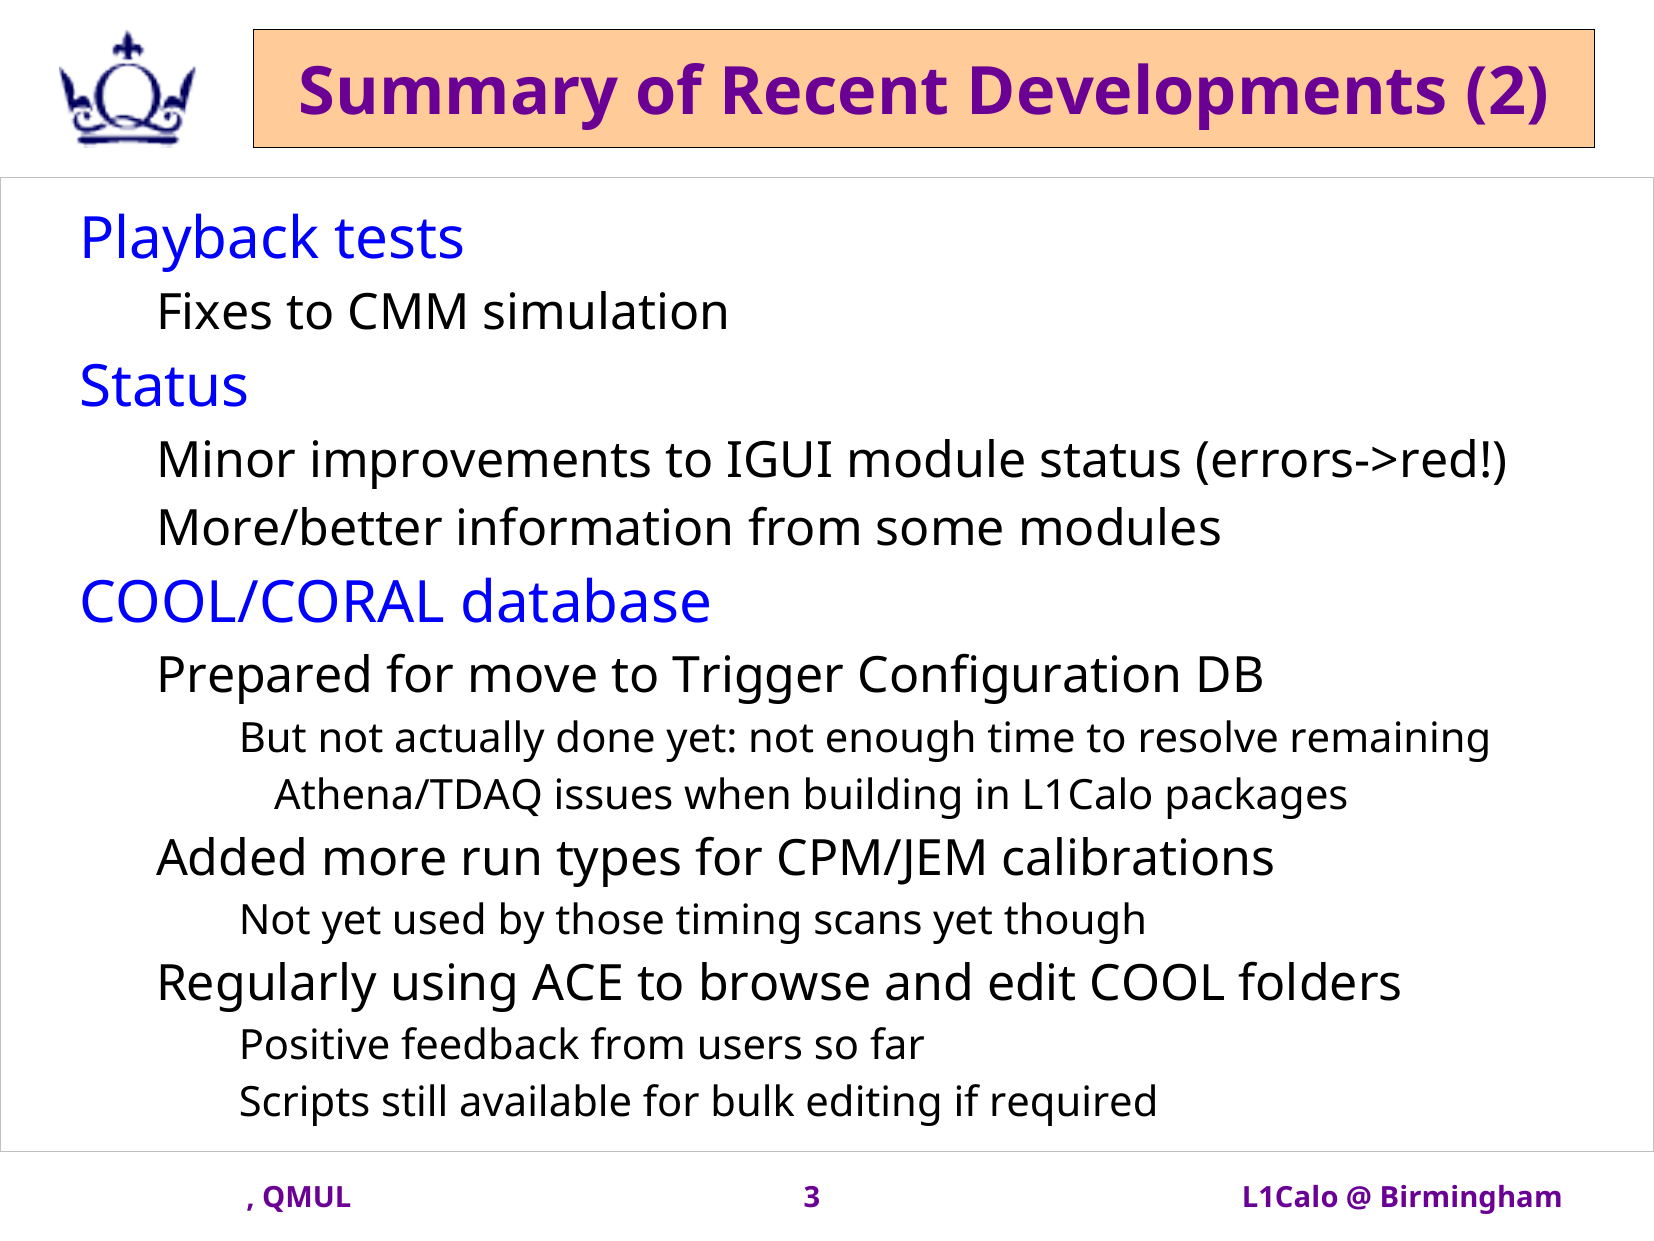

# Summary of Recent Developments (2)
Playback tests
Fixes to CMM simulation
Status
Minor improvements to IGUI module status (errors->red!)
More/better information from some modules
COOL/CORAL database
Prepared for move to Trigger Configuration DB
But not actually done yet: not enough time to resolve remaining Athena/TDAQ issues when building in L1Calo packages
Added more run types for CPM/JEM calibrations
Not yet used by those timing scans yet though
Regularly using ACE to browse and edit COOL folders
Positive feedback from users so far
Scripts still available for bulk editing if required